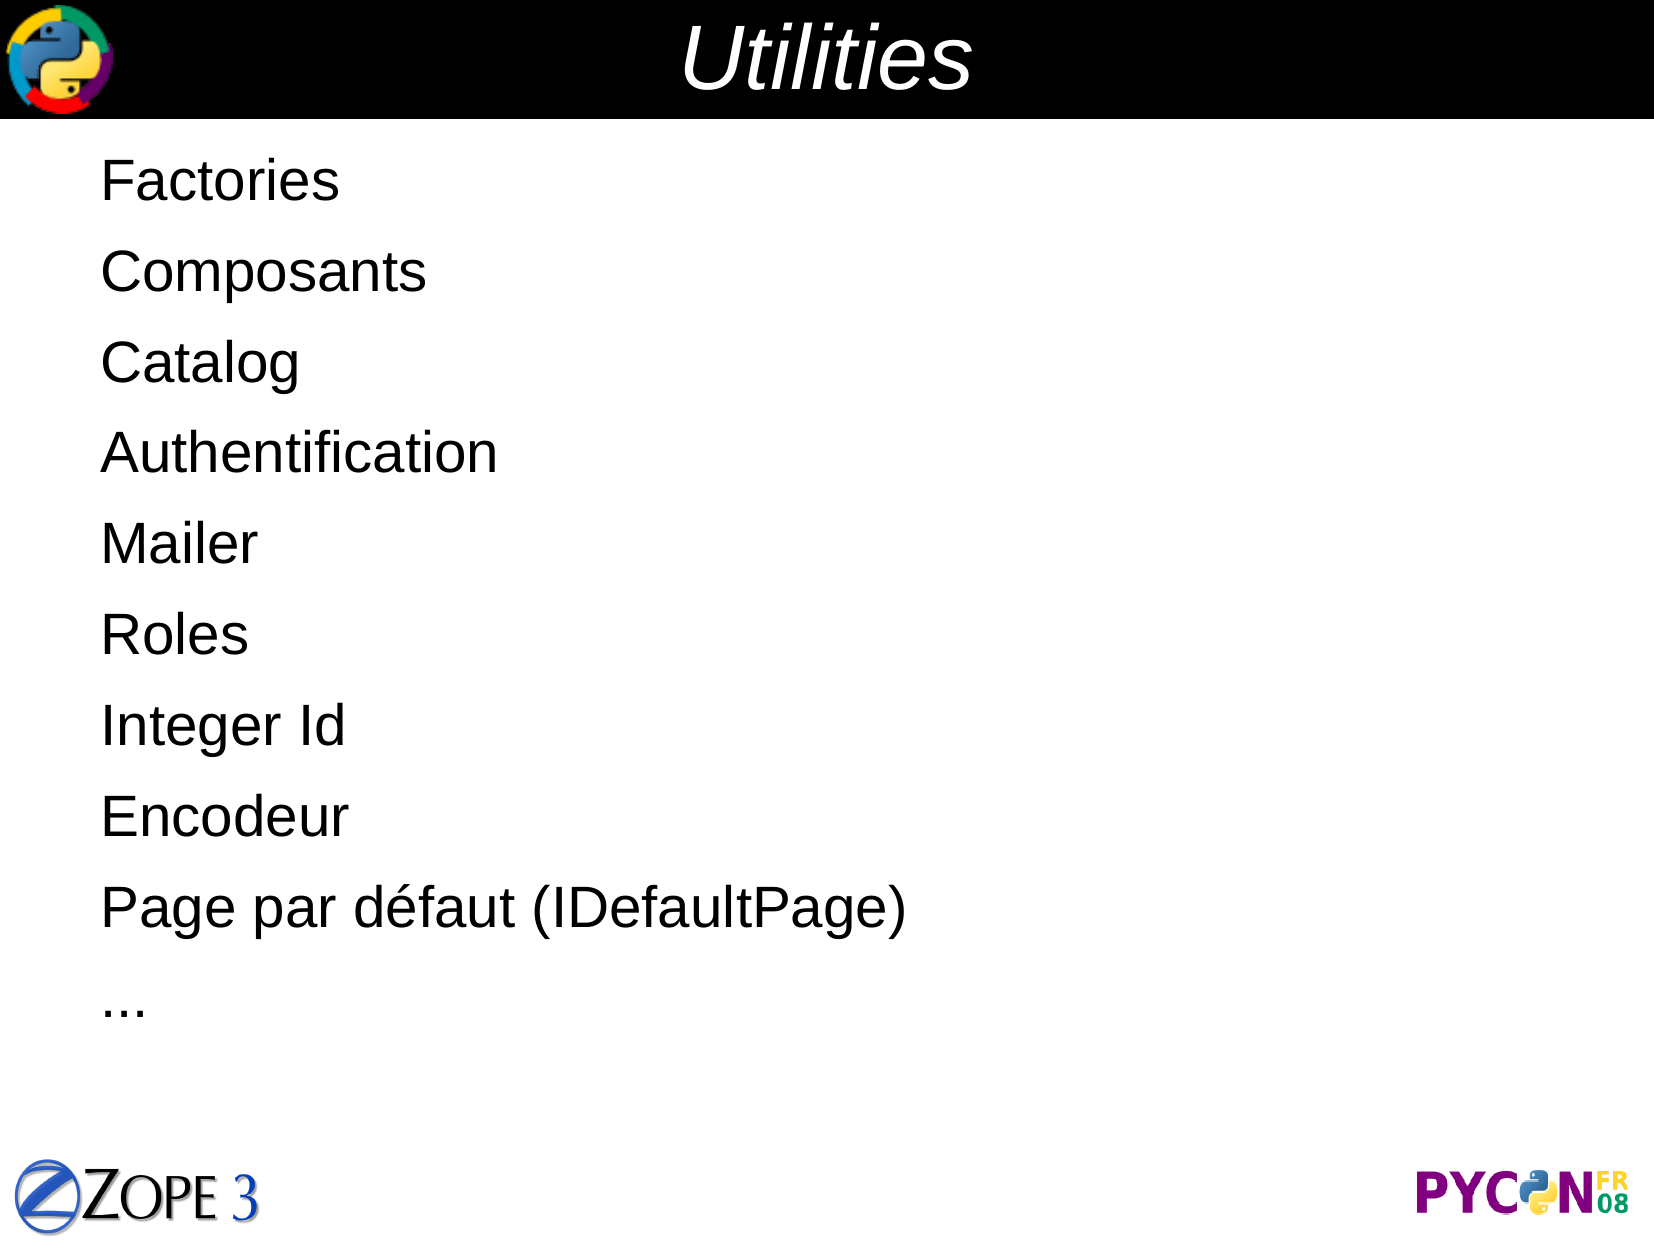

# Utilities
Factories
Composants
Catalog
Authentification
Mailer
Roles
Integer Id
Encodeur
Page par défaut (IDefaultPage)
...